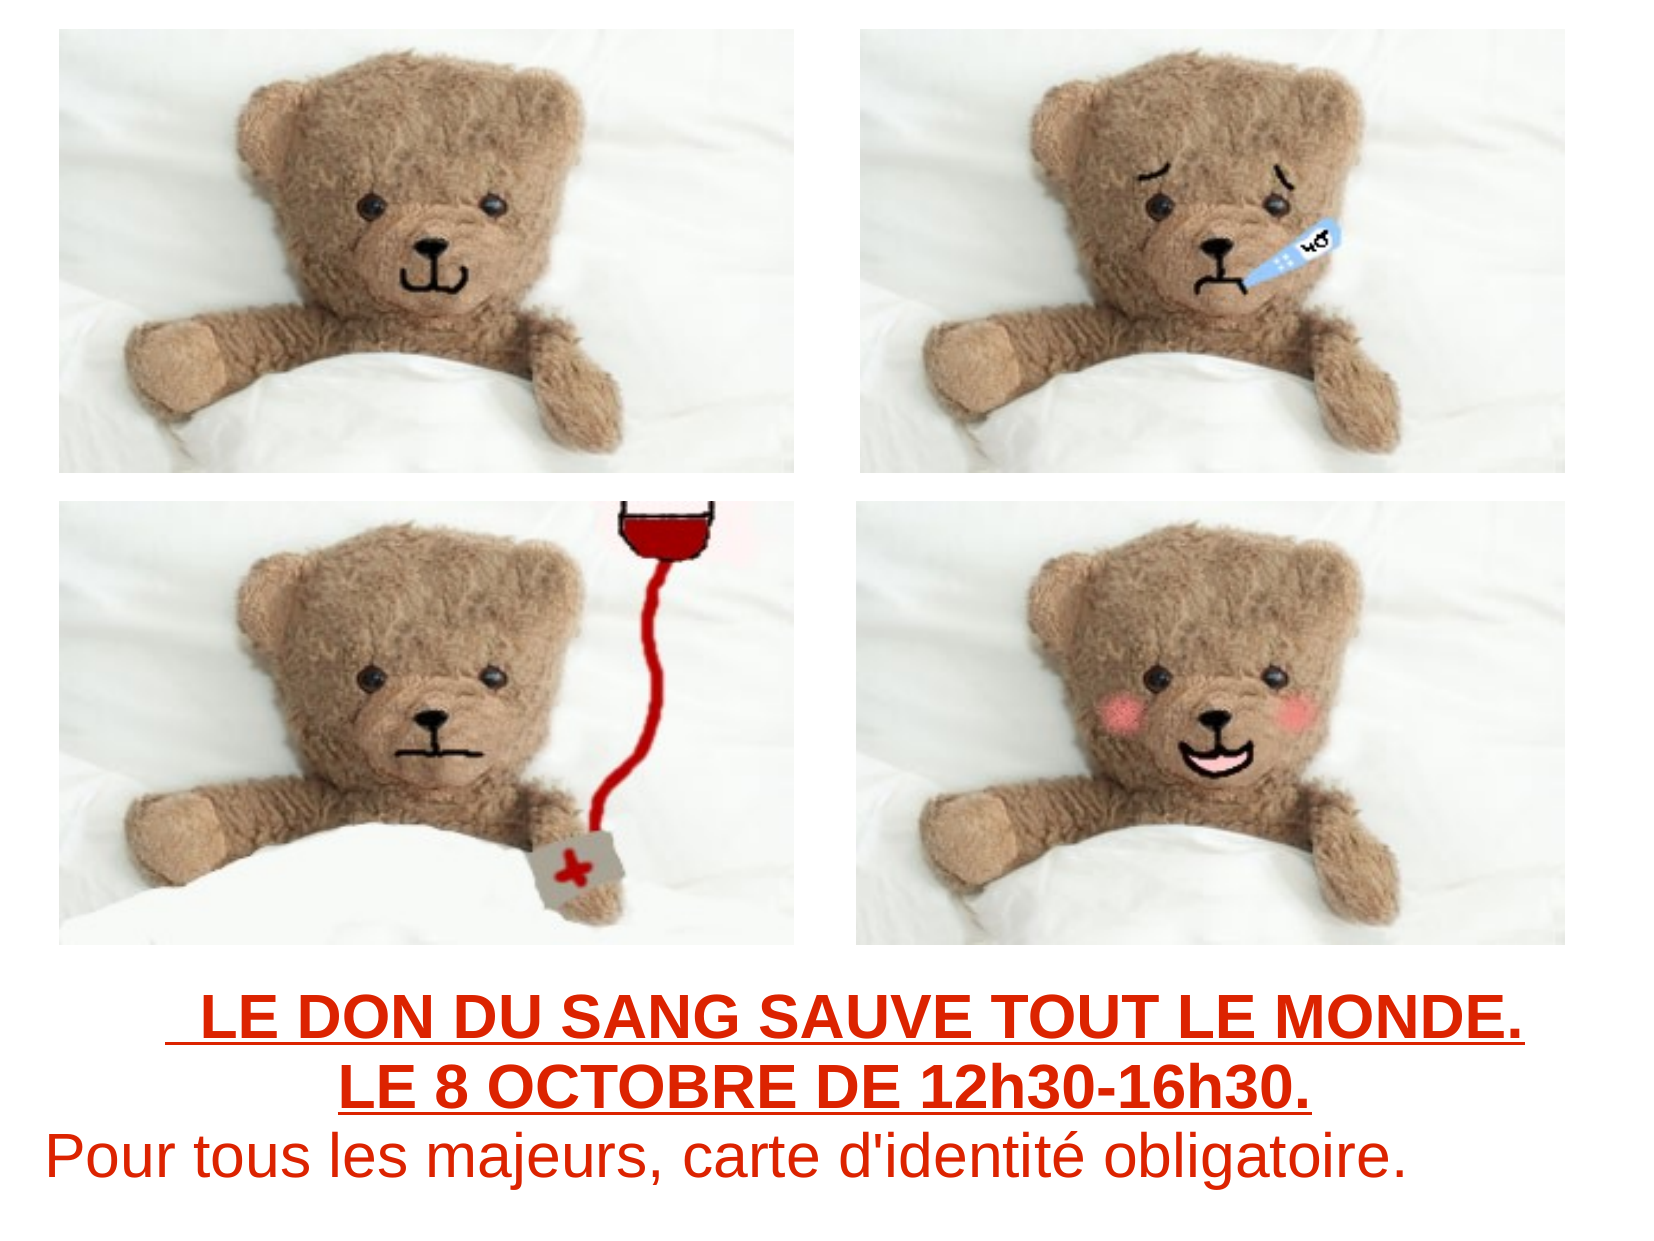

LE DON DU SANG SAUVE TOUT LE MONDE.
 LE 8 OCTOBRE DE 12h30-16h30.
Pour tous les majeurs, carte d'identité obligatoire.